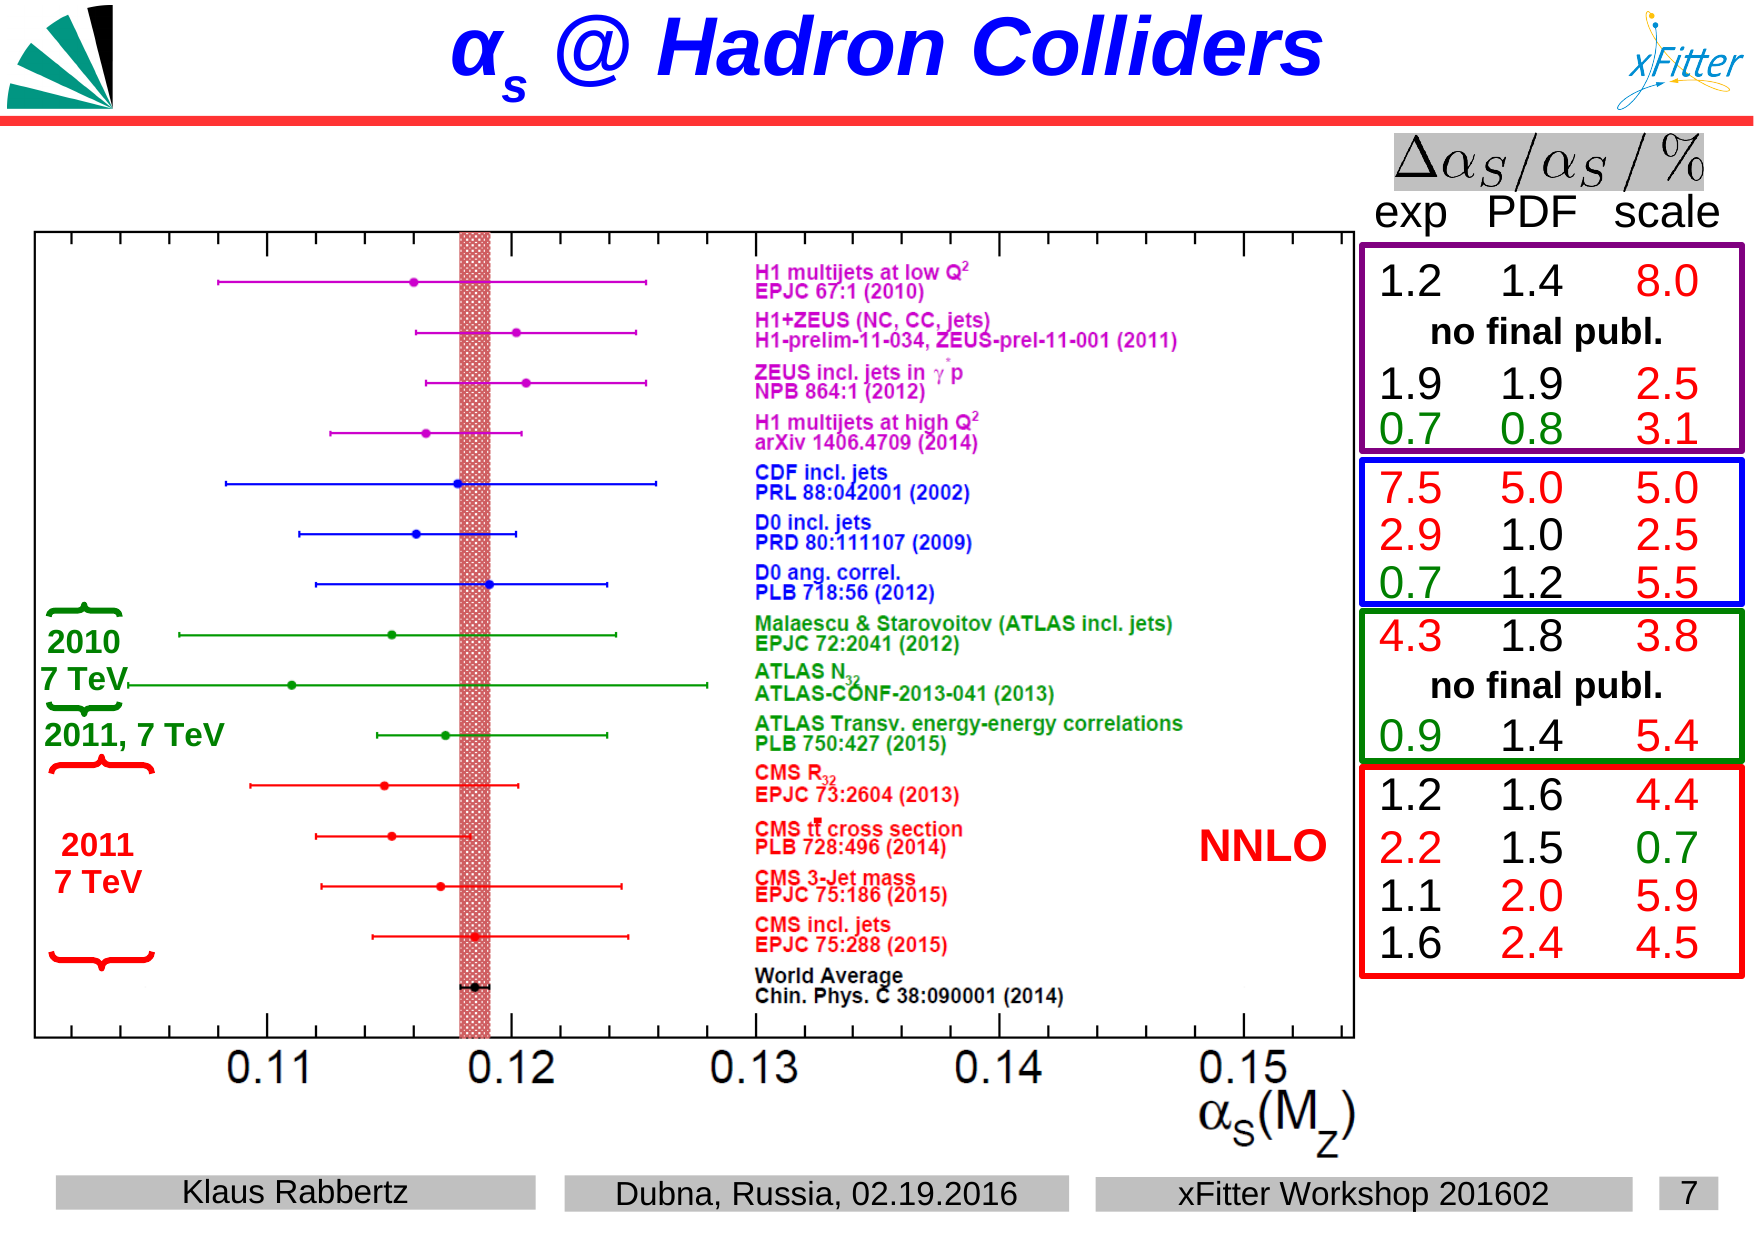

# αs @ Hadron Colliders
exp
PDF
scale
1.2
1.4
8.0
no final publ.
1.9
1.9
2.5
0.7
0.8
3.1
7.5
5.0
5.0
2.9
1.0
2.5
0.7
1.2
5.5
4.3
1.8
3.8
2010
7 TeV
no final publ.
0.9
1.4
5.4
2011, 7 TeV
1.2
1.6
4.4
NNLO
2.2
1.5
0.7
2011
7 TeV
1.1
2.0
5.9
1.6
2.4
4.5